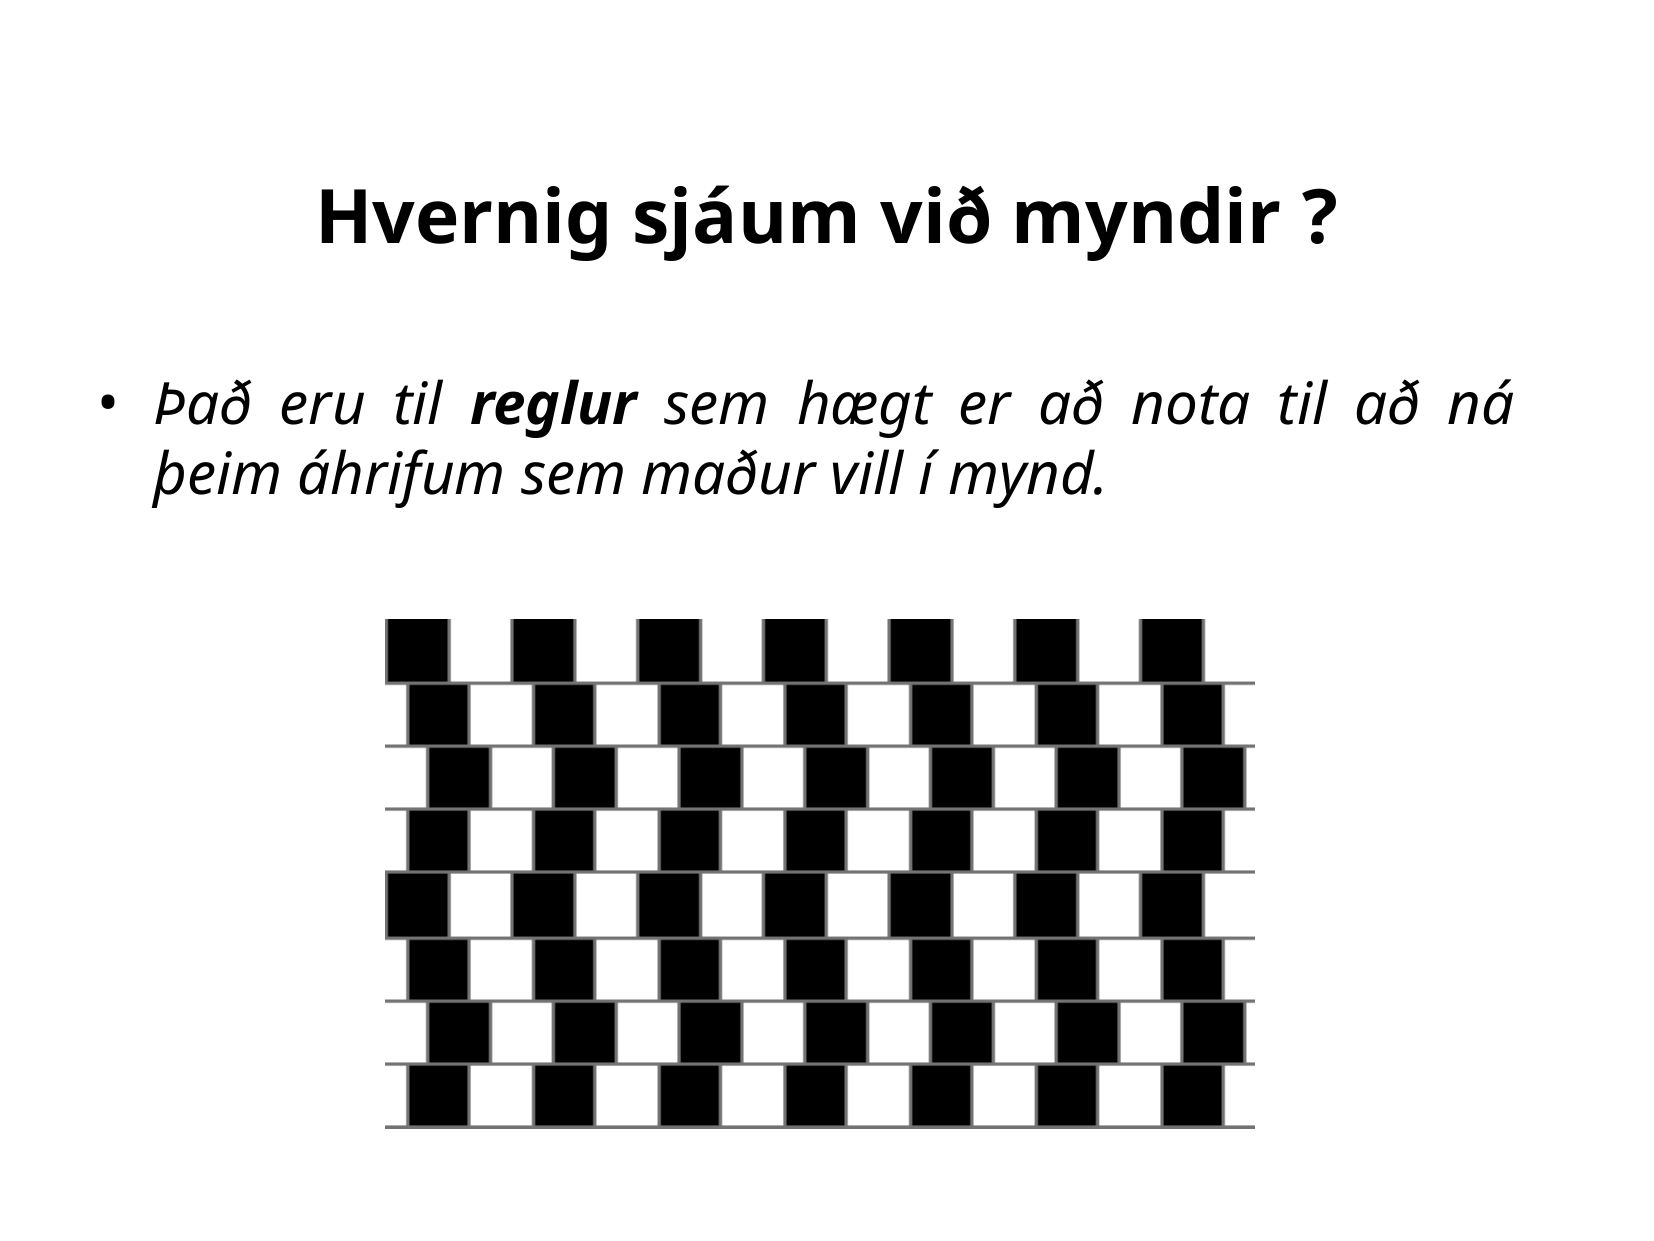

# Hvernig sjáum við myndir ?
Það eru til reglur sem hægt er að nota til að ná þeim áhrifum sem maður vill í mynd.